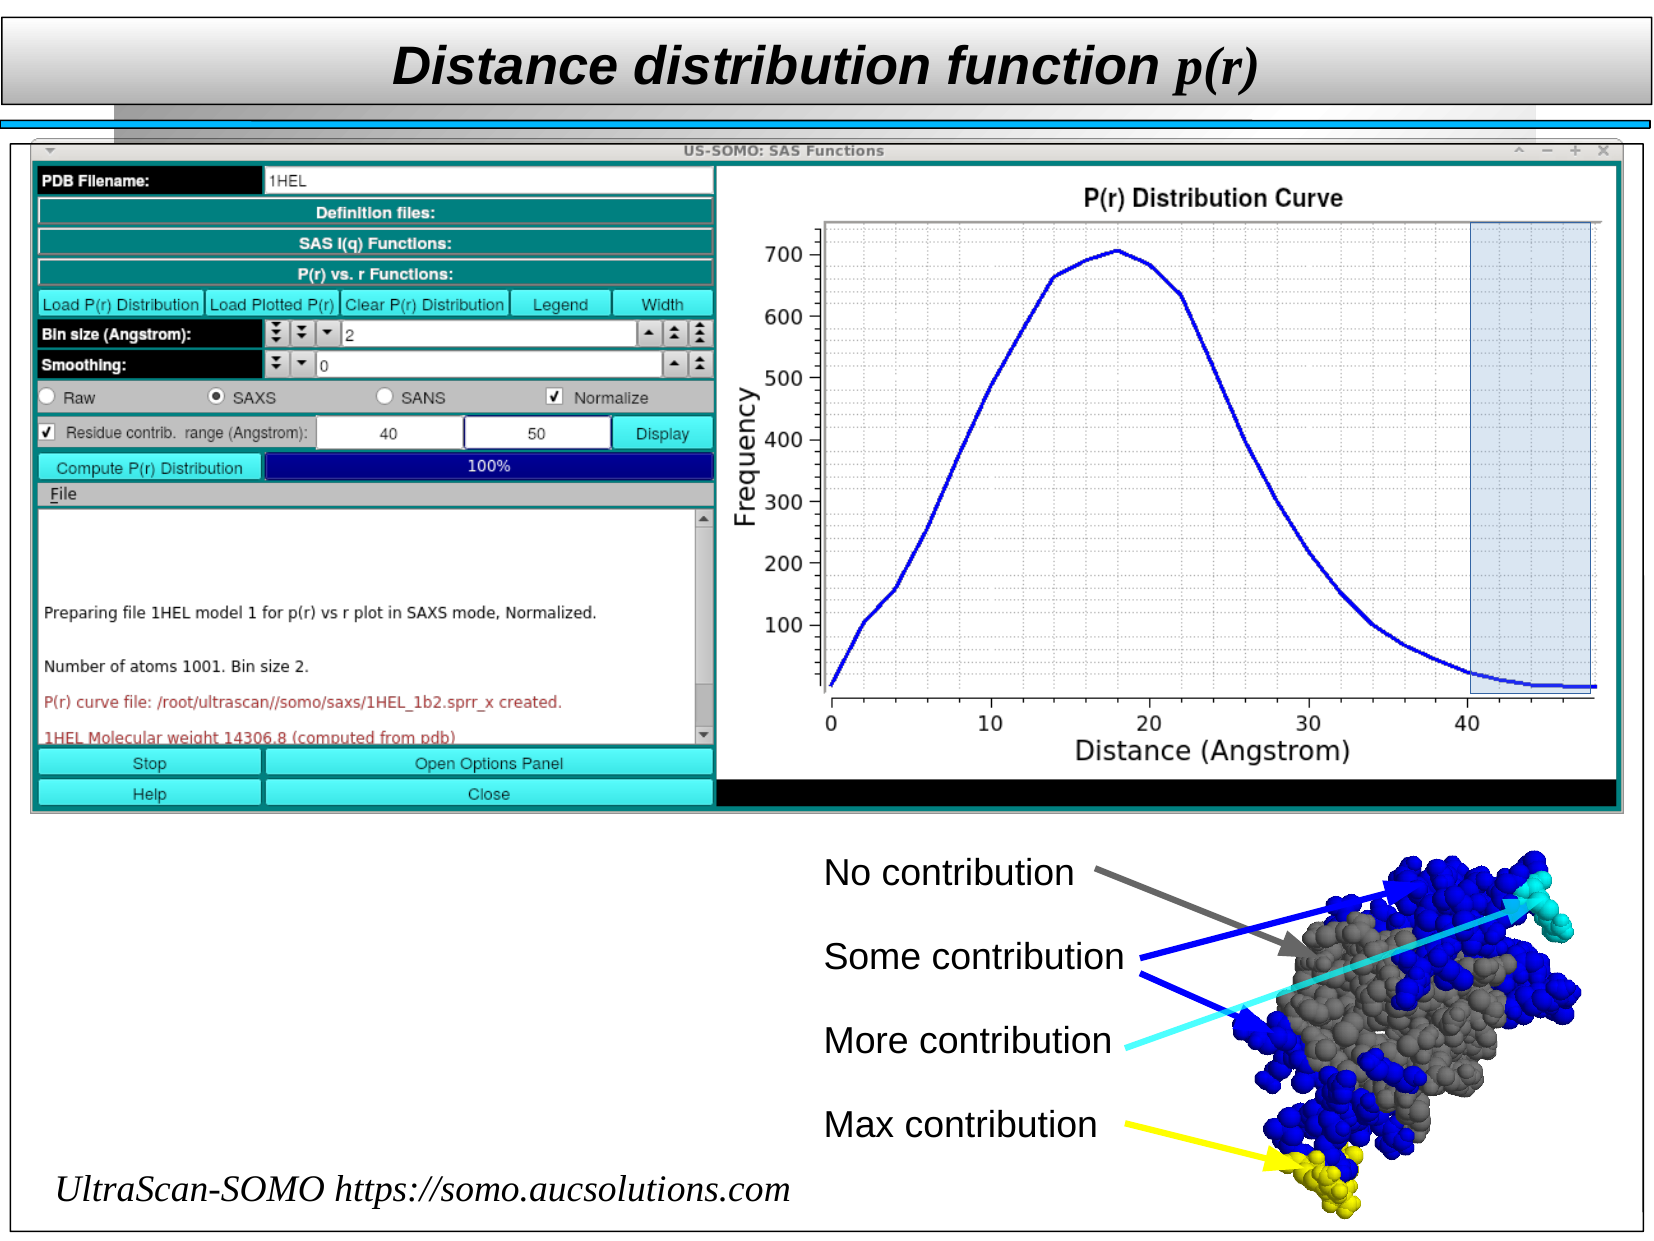

Distance distribution function p(r)
No contribution
Some contribution
More contribution
Max contribution
UltraScan-SOMO https://somo.aucsolutions.com